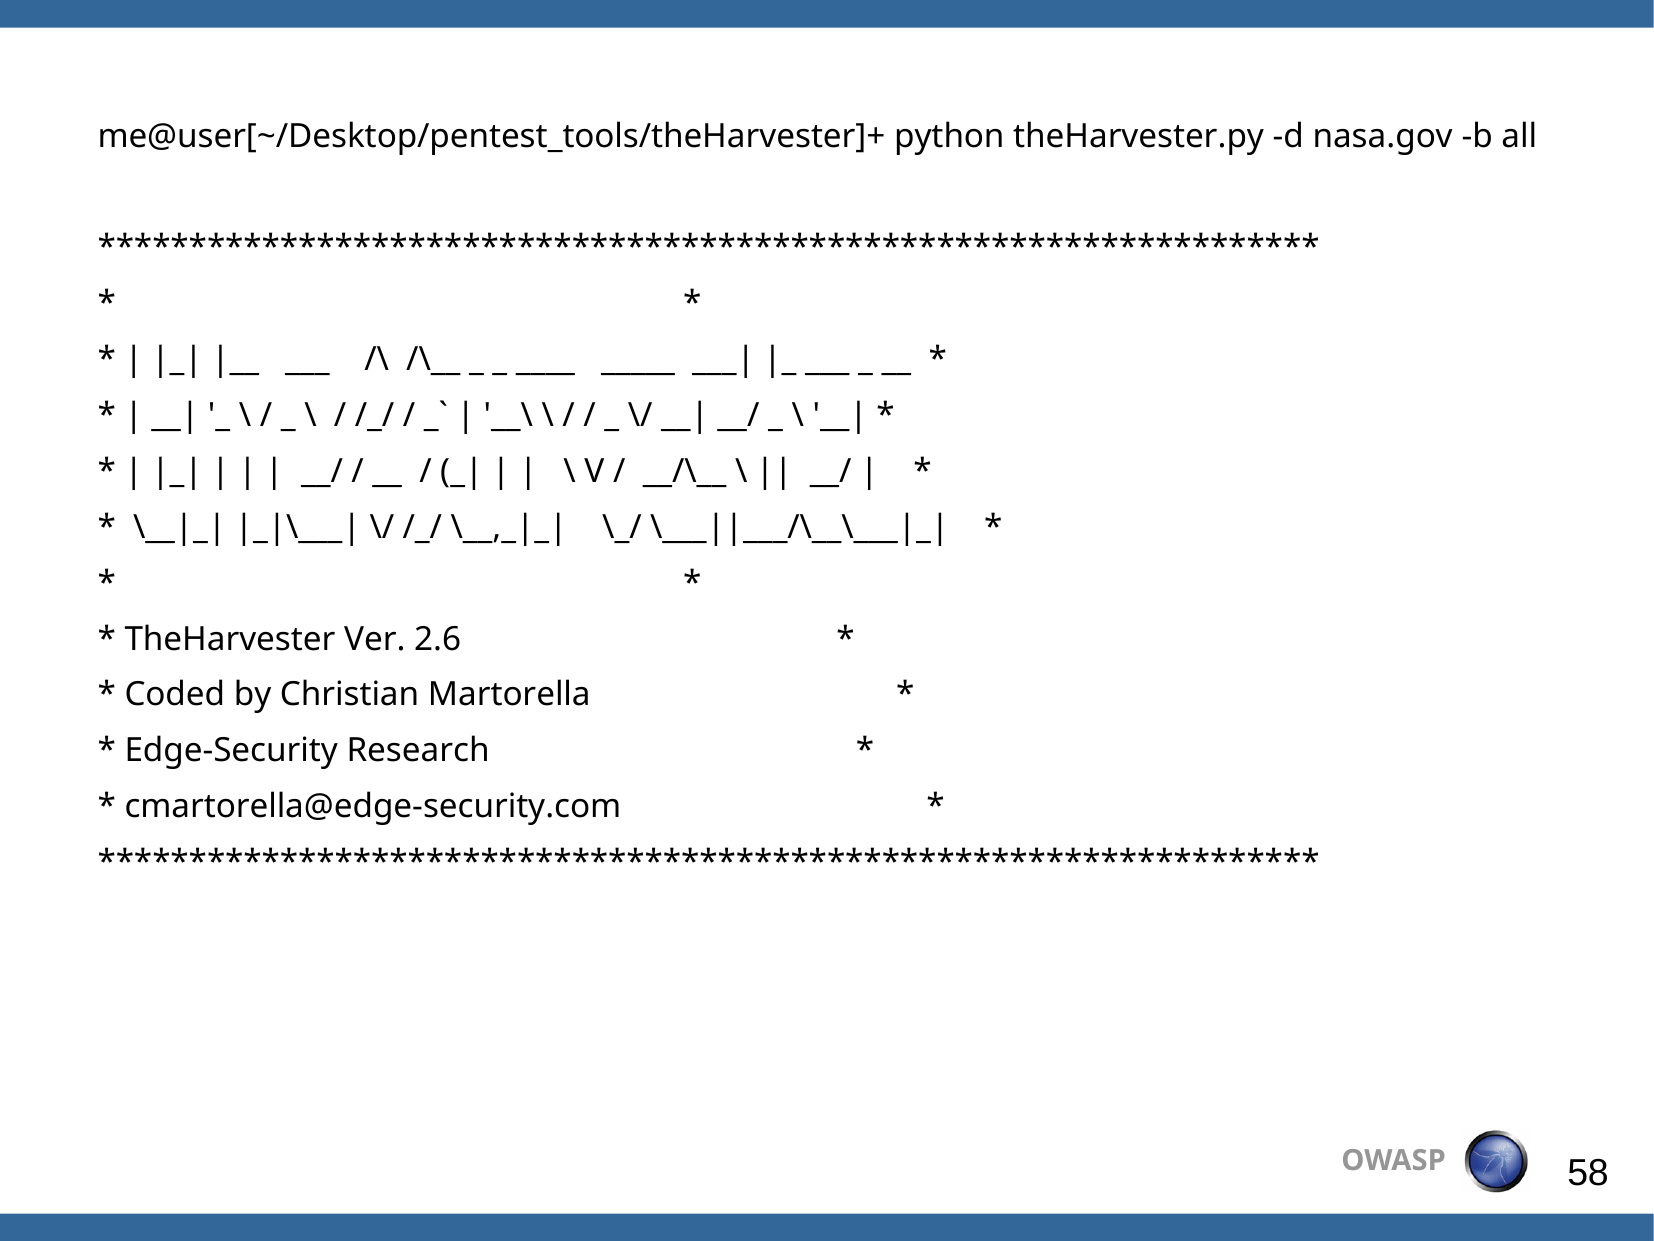

# me@user[~/Desktop/pentest_tools/theHarvester]+ python theHarvester.py -d nasa.gov -b all
*******************************************************************
* *
* | |_| |__ ___ /\ /\__ _ _ ____ _____ ___| |_ ___ _ __ *
* | __| '_ \ / _ \ / /_/ / _` | '__\ \ / / _ \/ __| __/ _ \ '__| *
* | |_| | | | __/ / __ / (_| | | \ V / __/\__ \ || __/ | *
* \__|_| |_|\___| \/ /_/ \__,_|_| \_/ \___||___/\__\___|_| *
* *
* TheHarvester Ver. 2.6 *
* Coded by Christian Martorella *
* Edge-Security Research *
* cmartorella@edge-security.com *
*******************************************************************
58